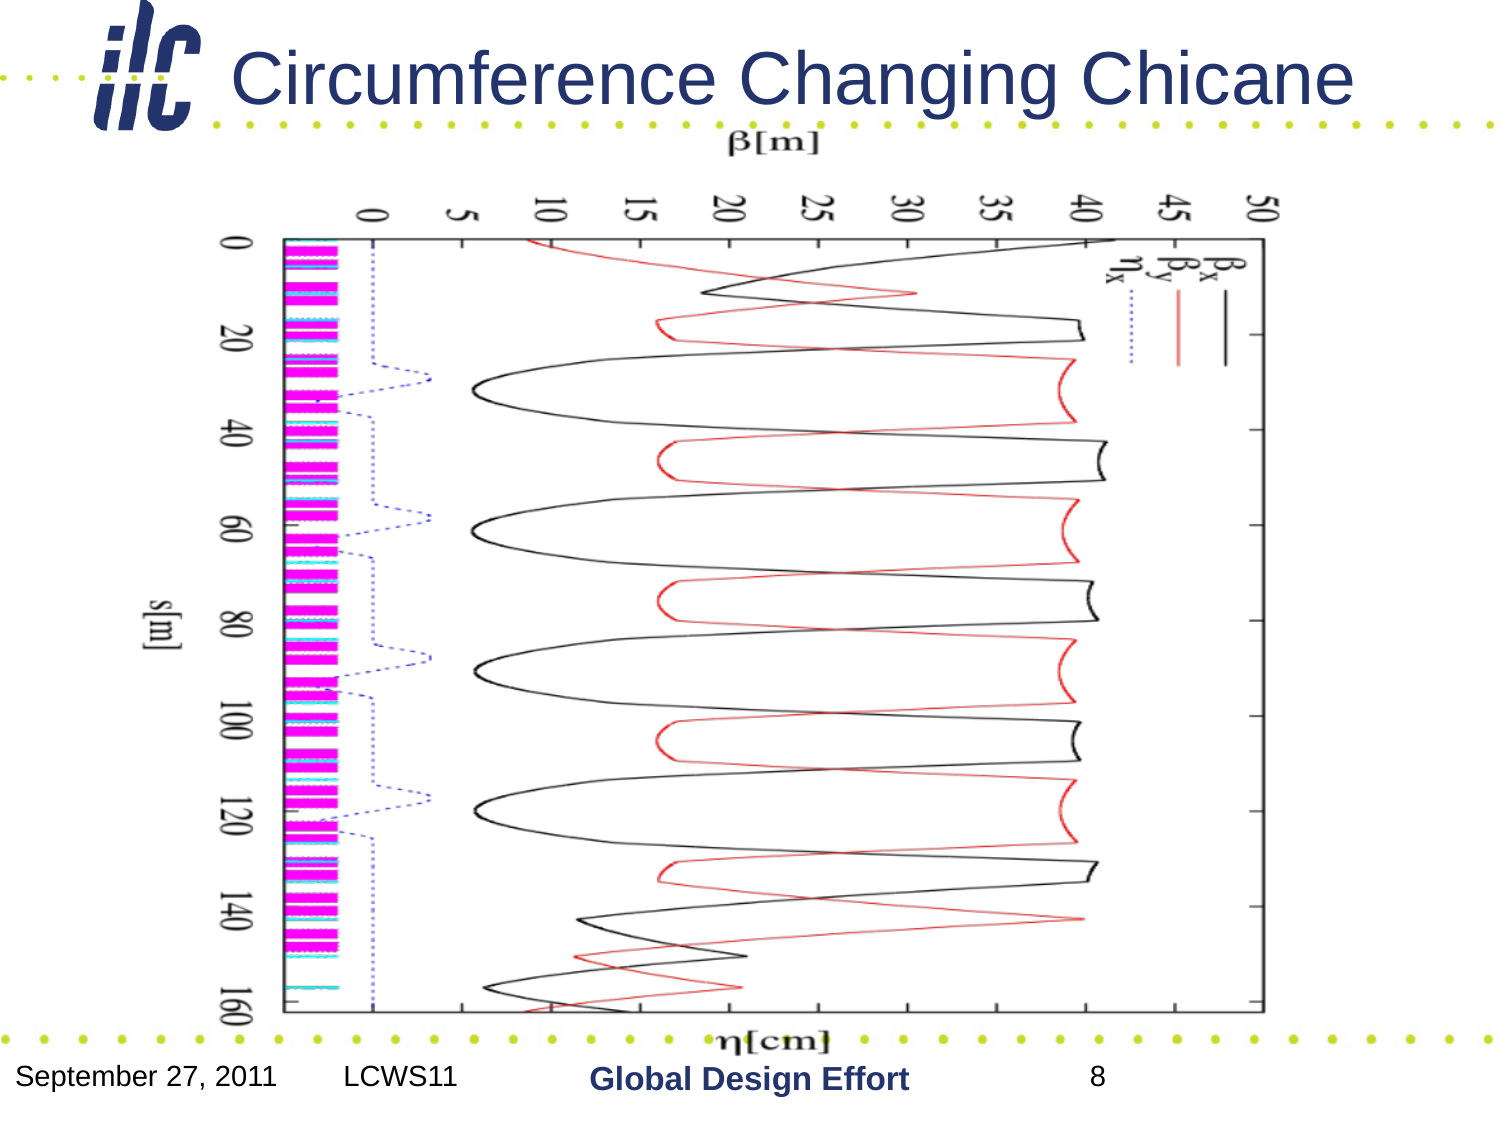

# Circumference Changing Chicane
September 27, 2011 LCWS11
Global Design Effort